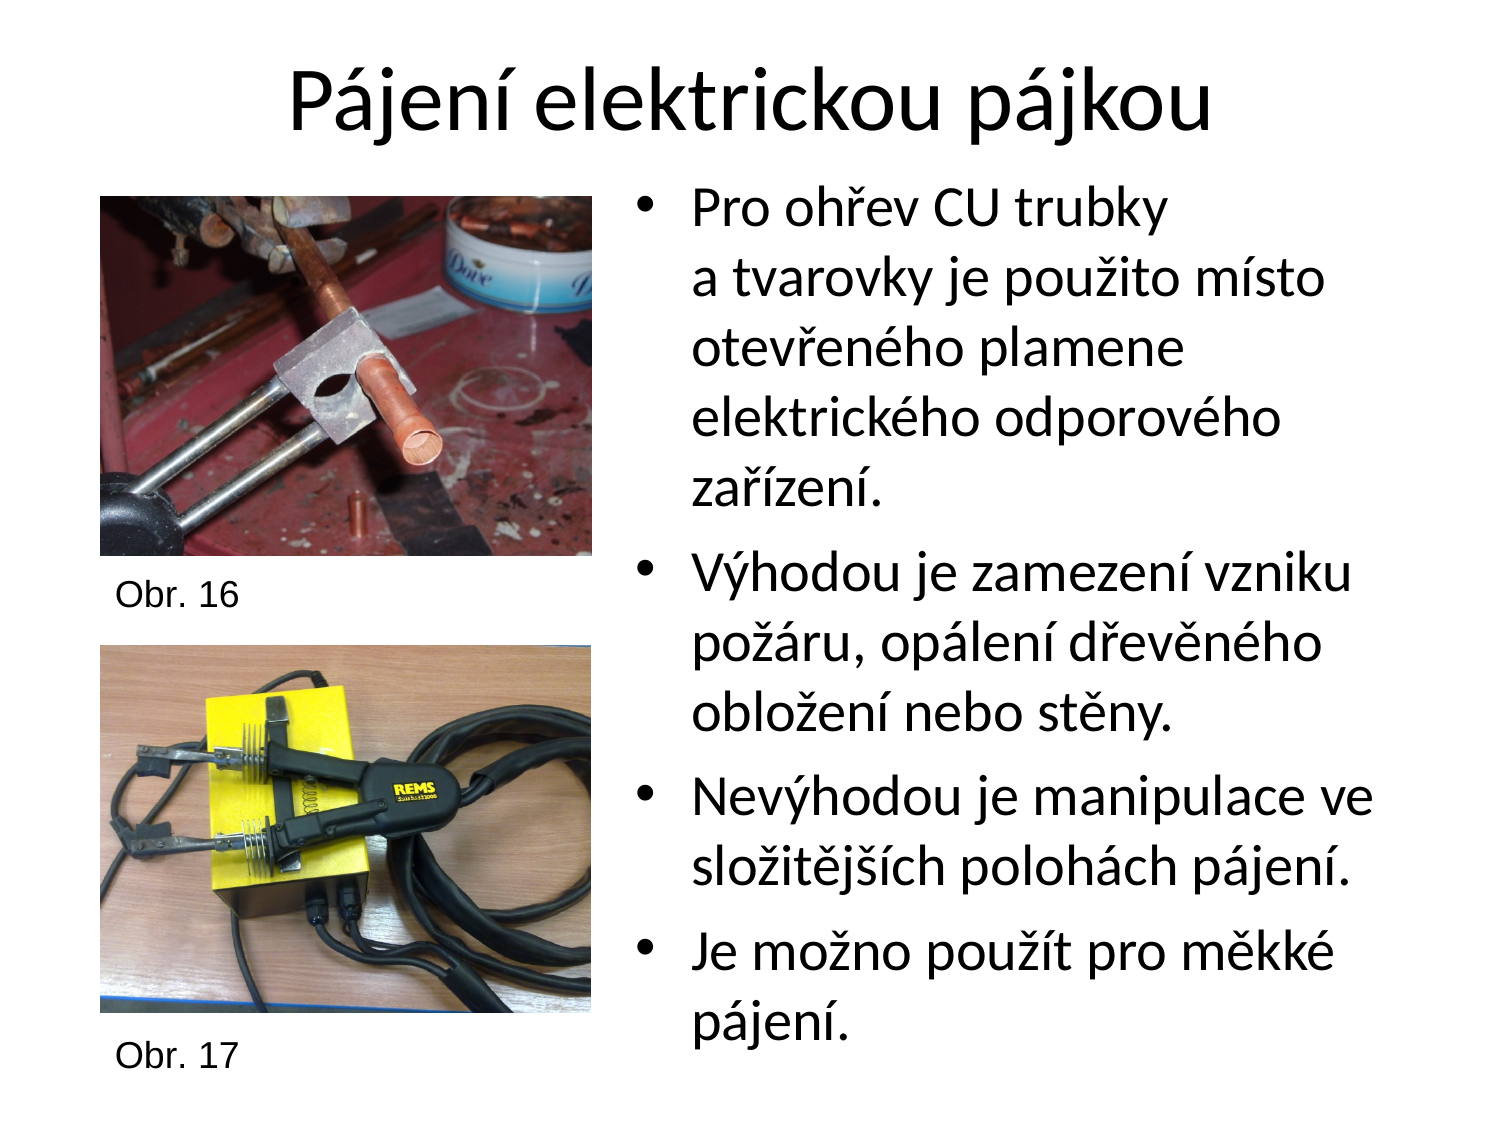

# Pájení elektrickou pájkou
Pro ohřev CU trubky
a tvarovky je použito místo otevřeného plamene elektrického odporového zařízení.
Výhodou je zamezení vzniku požáru, opálení dřevěného obložení nebo stěny.
Nevýhodou je manipulace ve složitějších polohách pájení.
Je možno použít pro měkké pájení.
Obr. 16
Obr. 17